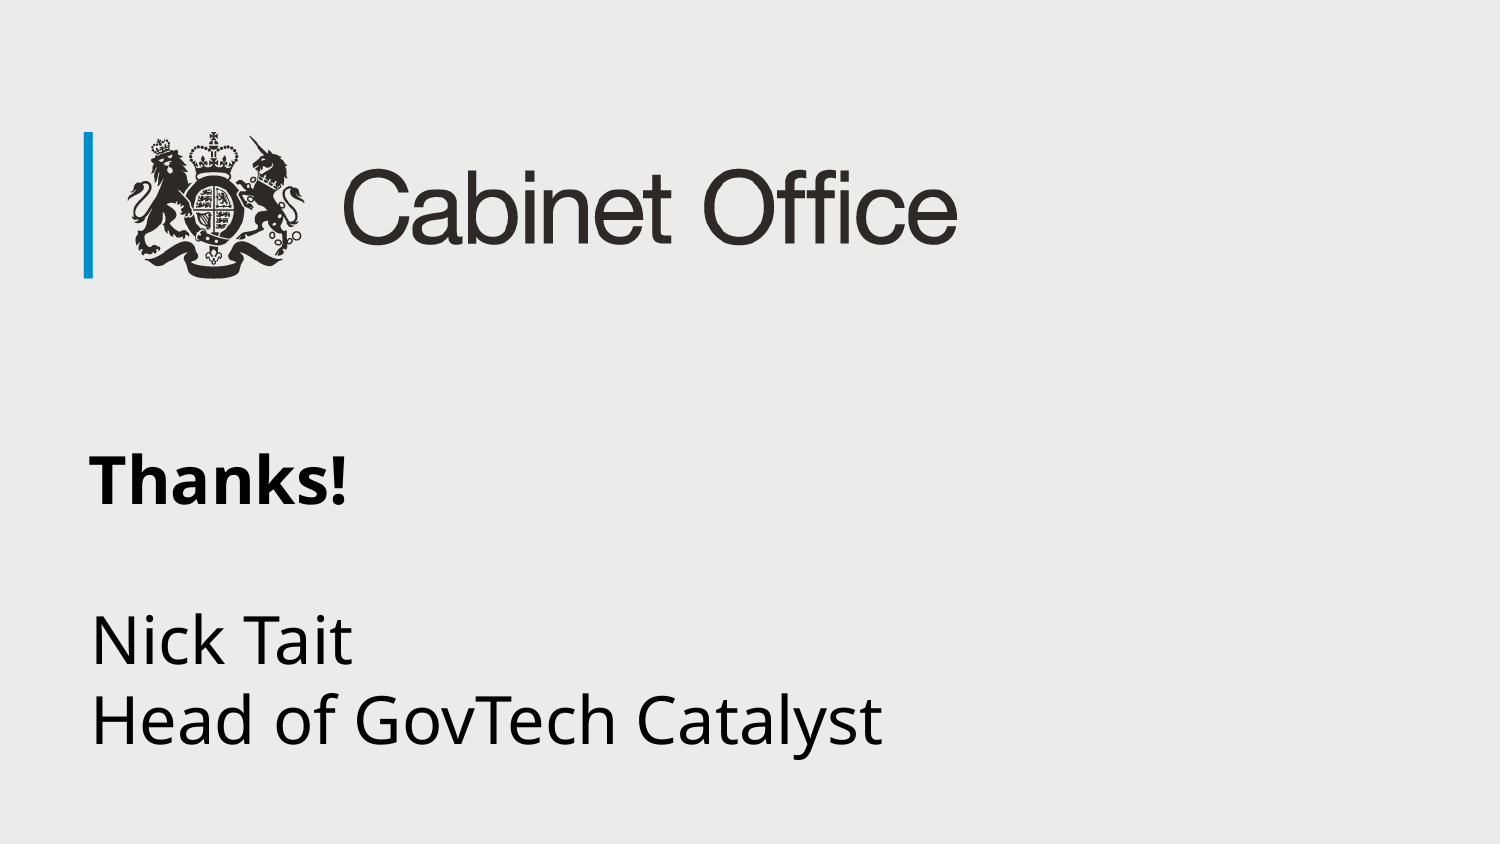

# Thanks! Nick Tait Head of GovTech Catalyst